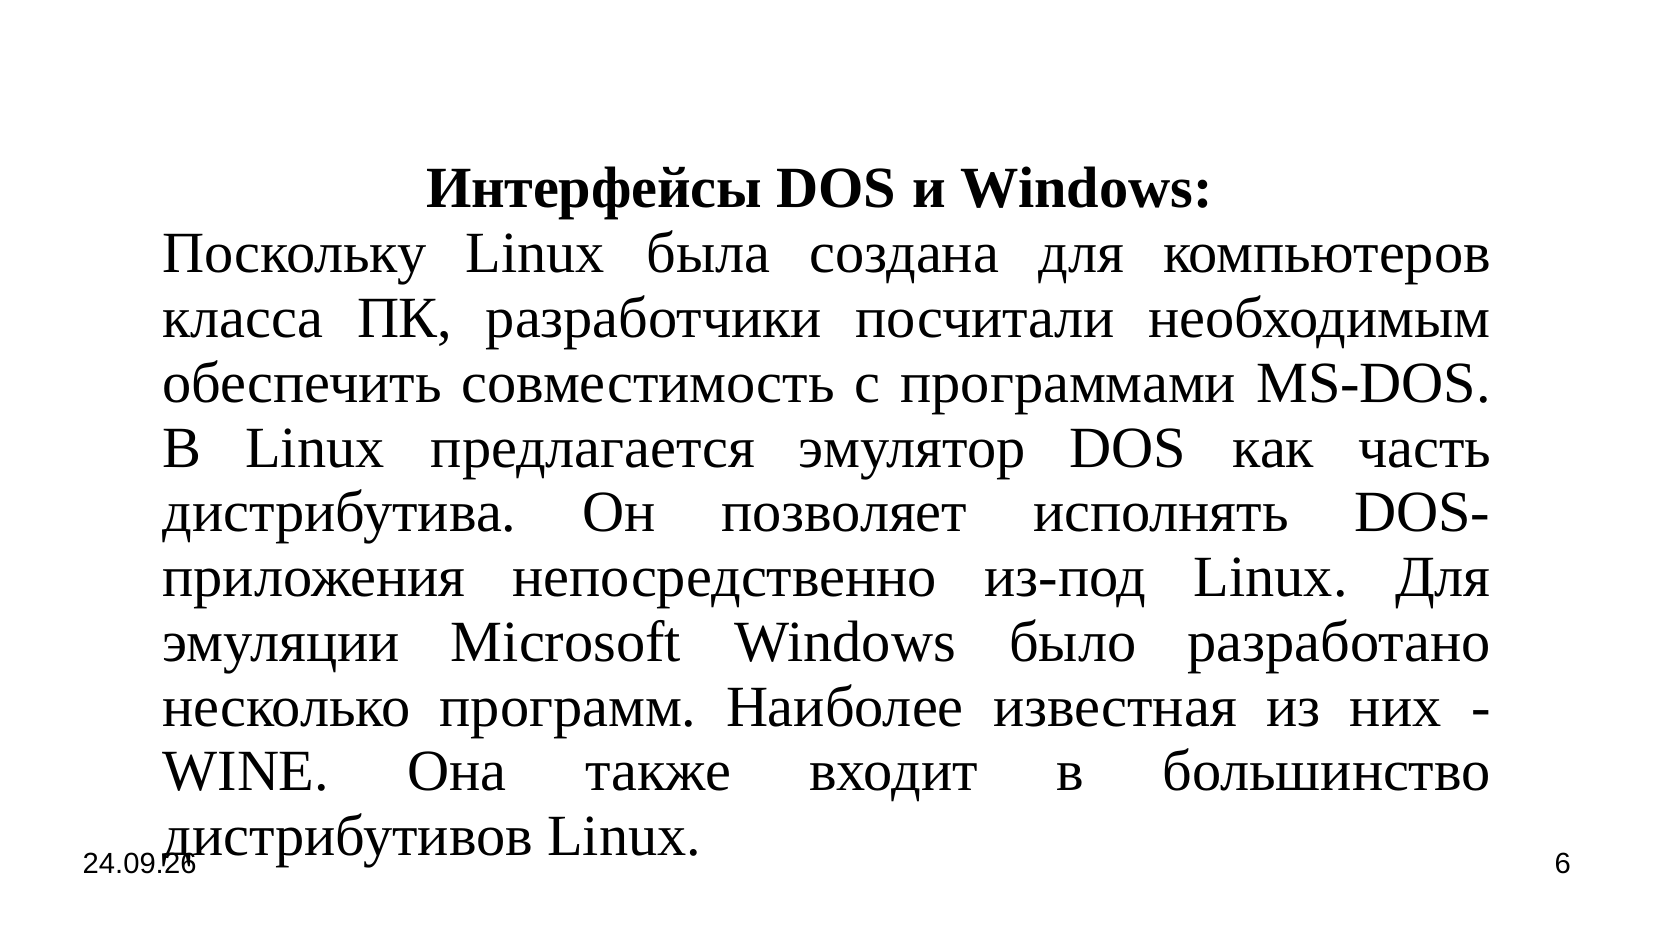

Интерфейсы DOS и Windows:
Поскольку Linux была создана для компьютеров класса ПК, разработчики посчитали необходимым обеспечить совместимость с программами MS-DOS. В Linux предлагается эмулятор DOS как часть дистрибутива. Он позволяет исполнять DOS-приложения непосредственно из-под Linux. Для эмуляции Microsoft Windows было разработано несколько программ. Наиболее известная из них - WINE. Она также входит в большинство дистрибутивов Linux.
6